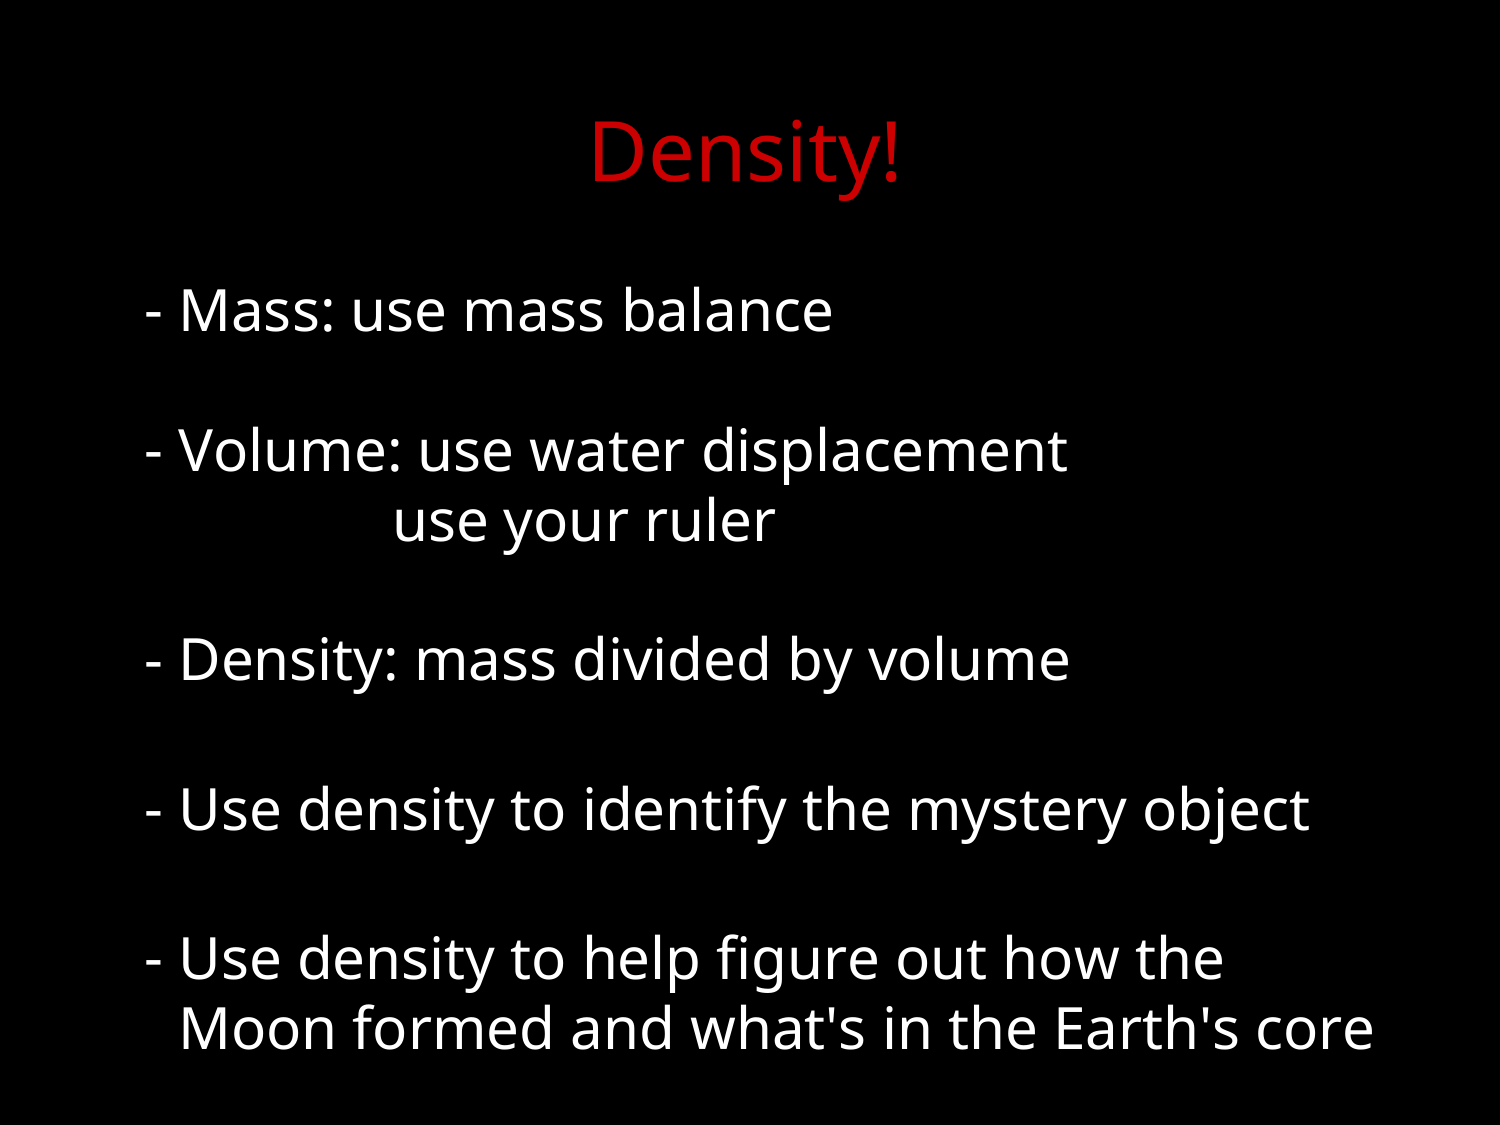

Density!
 Mass: use mass balance
 Volume: use water displacement
 use your ruler
 Density: mass divided by volume
 Use density to identify the mystery object
 Use density to help figure out how the
 Moon formed and what's in the Earth's core